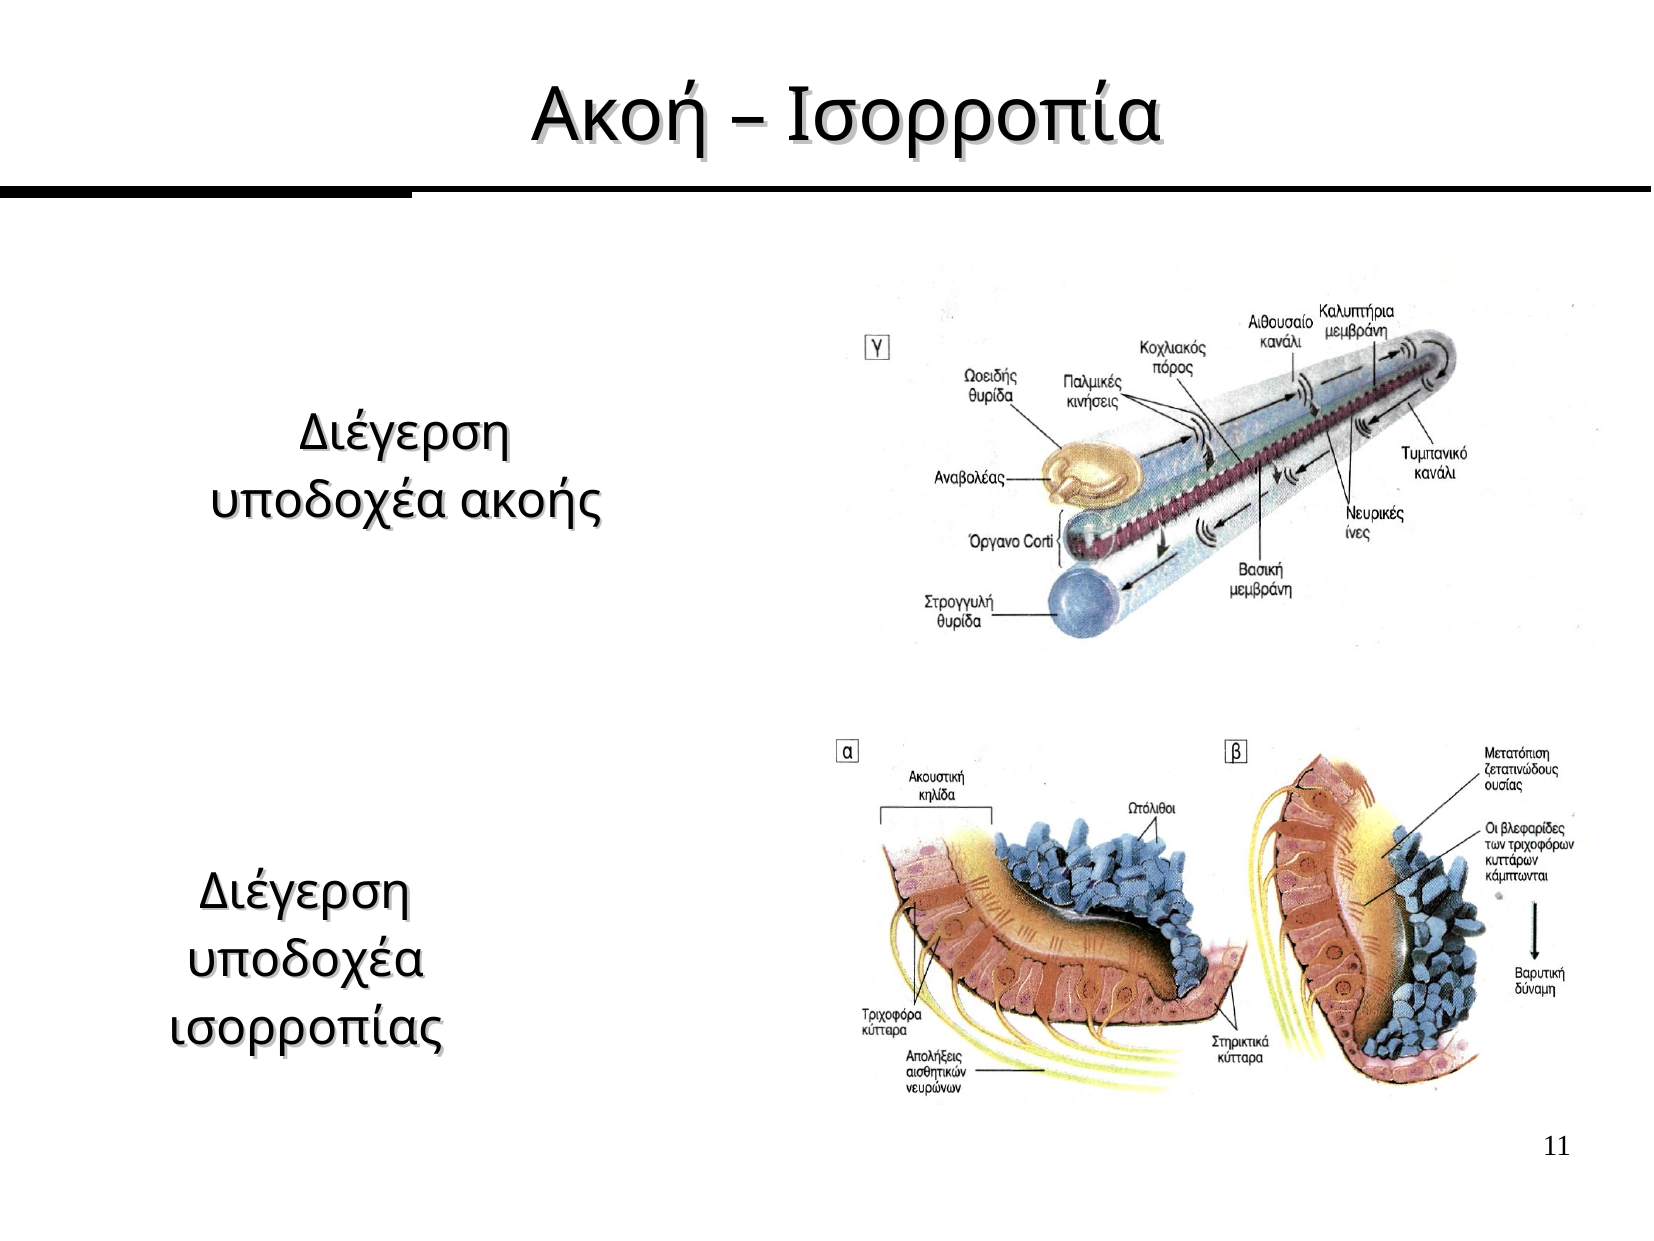

Ακοή – Ισορροπία
Διέγερση υποδοχέα ακοής
Διέγερση υποδοχέα ισορροπίας
11